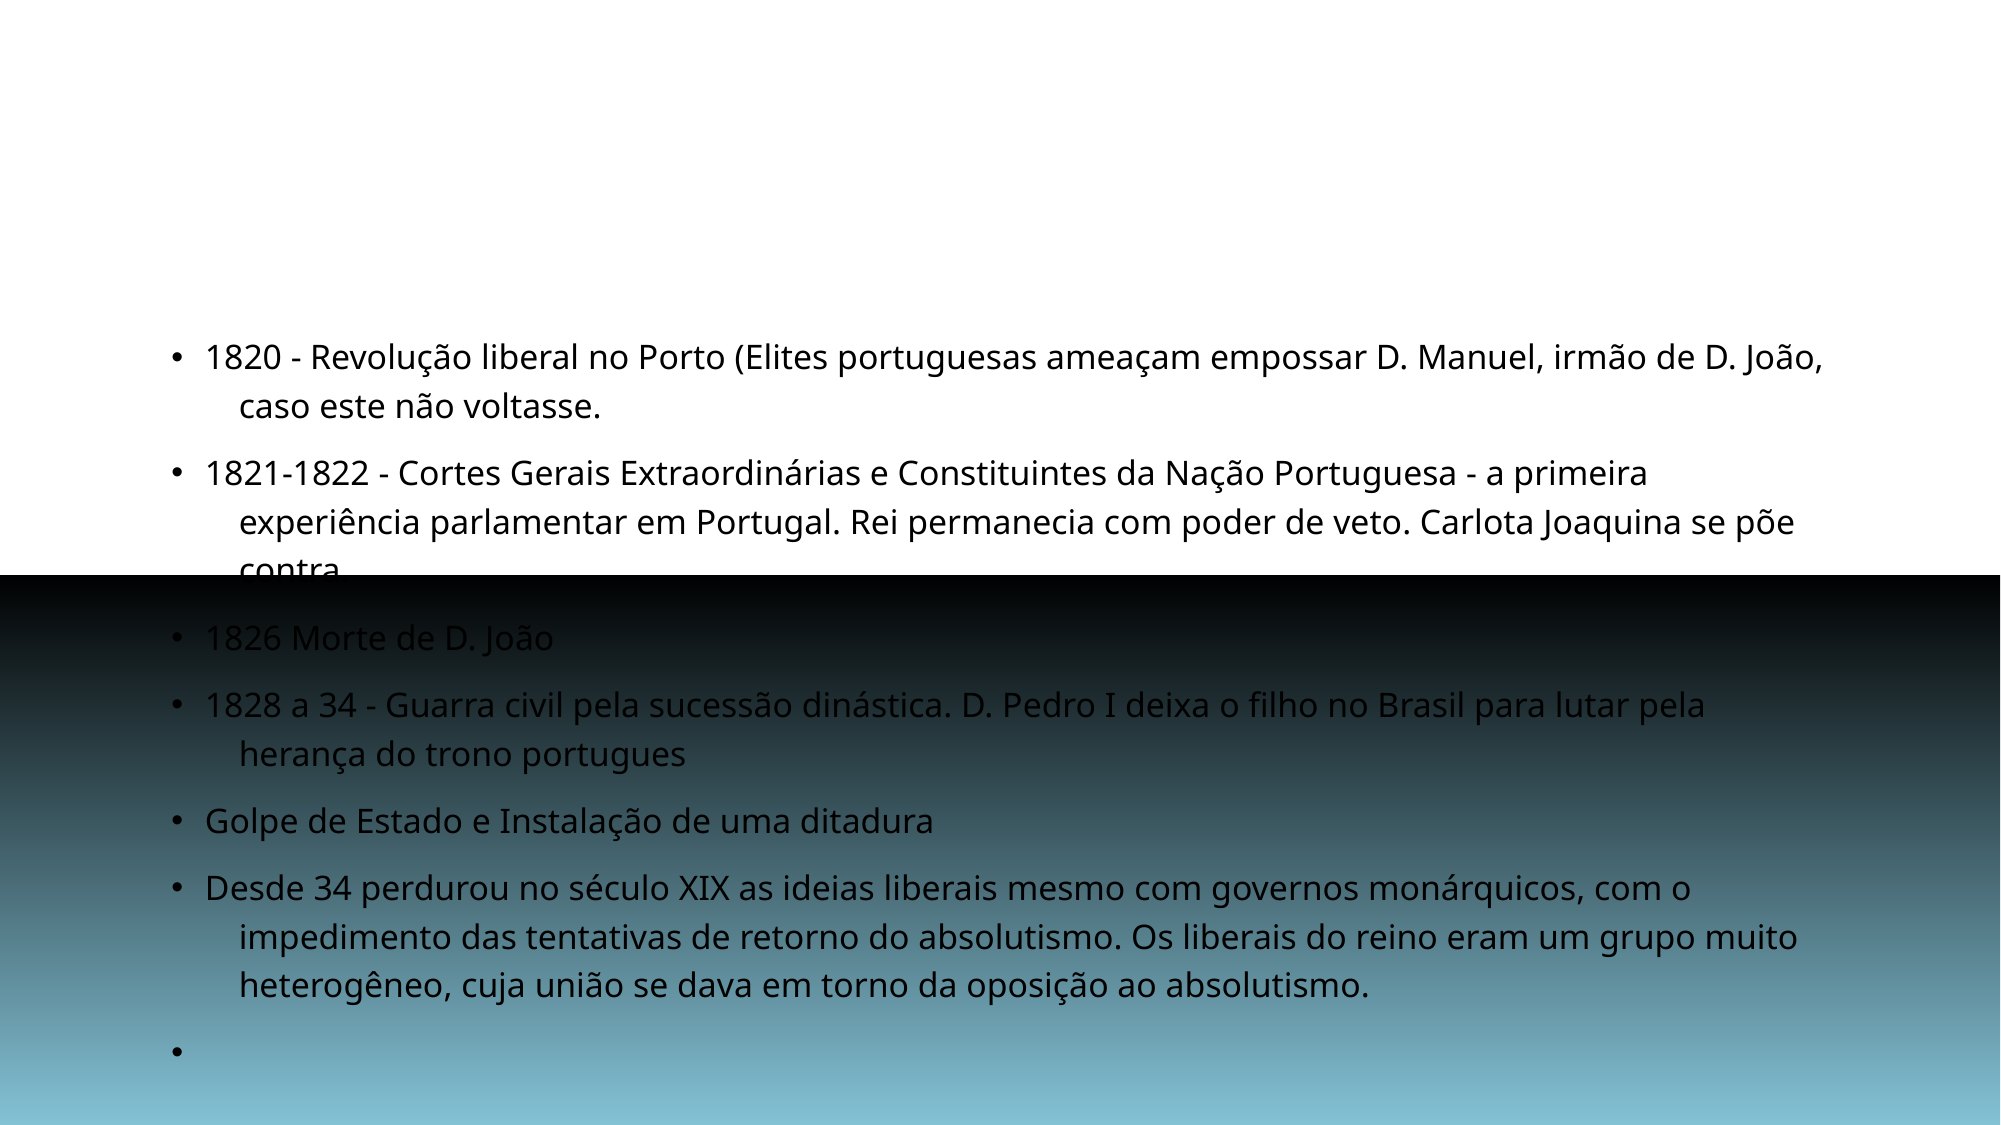

#
1820 - Revolução liberal no Porto (Elites portuguesas ameaçam empossar D. Manuel, irmão de D. João, caso este não voltasse.
1821-1822 - Cortes Gerais Extraordinárias e Constituintes da Nação Portuguesa - a primeira experiência parlamentar em Portugal. Rei permanecia com poder de veto. Carlota Joaquina se põe contra.
1826 Morte de D. João
1828 a 34 - Guarra civil pela sucessão dinástica. D. Pedro I deixa o filho no Brasil para lutar pela herança do trono portugues
Golpe de Estado e Instalação de uma ditadura
Desde 34 perdurou no século XIX as ideias liberais mesmo com governos monárquicos, com o impedimento das tentativas de retorno do absolutismo. Os liberais do reino eram um grupo muito heterogêneo, cuja união se dava em torno da oposição ao absolutismo.